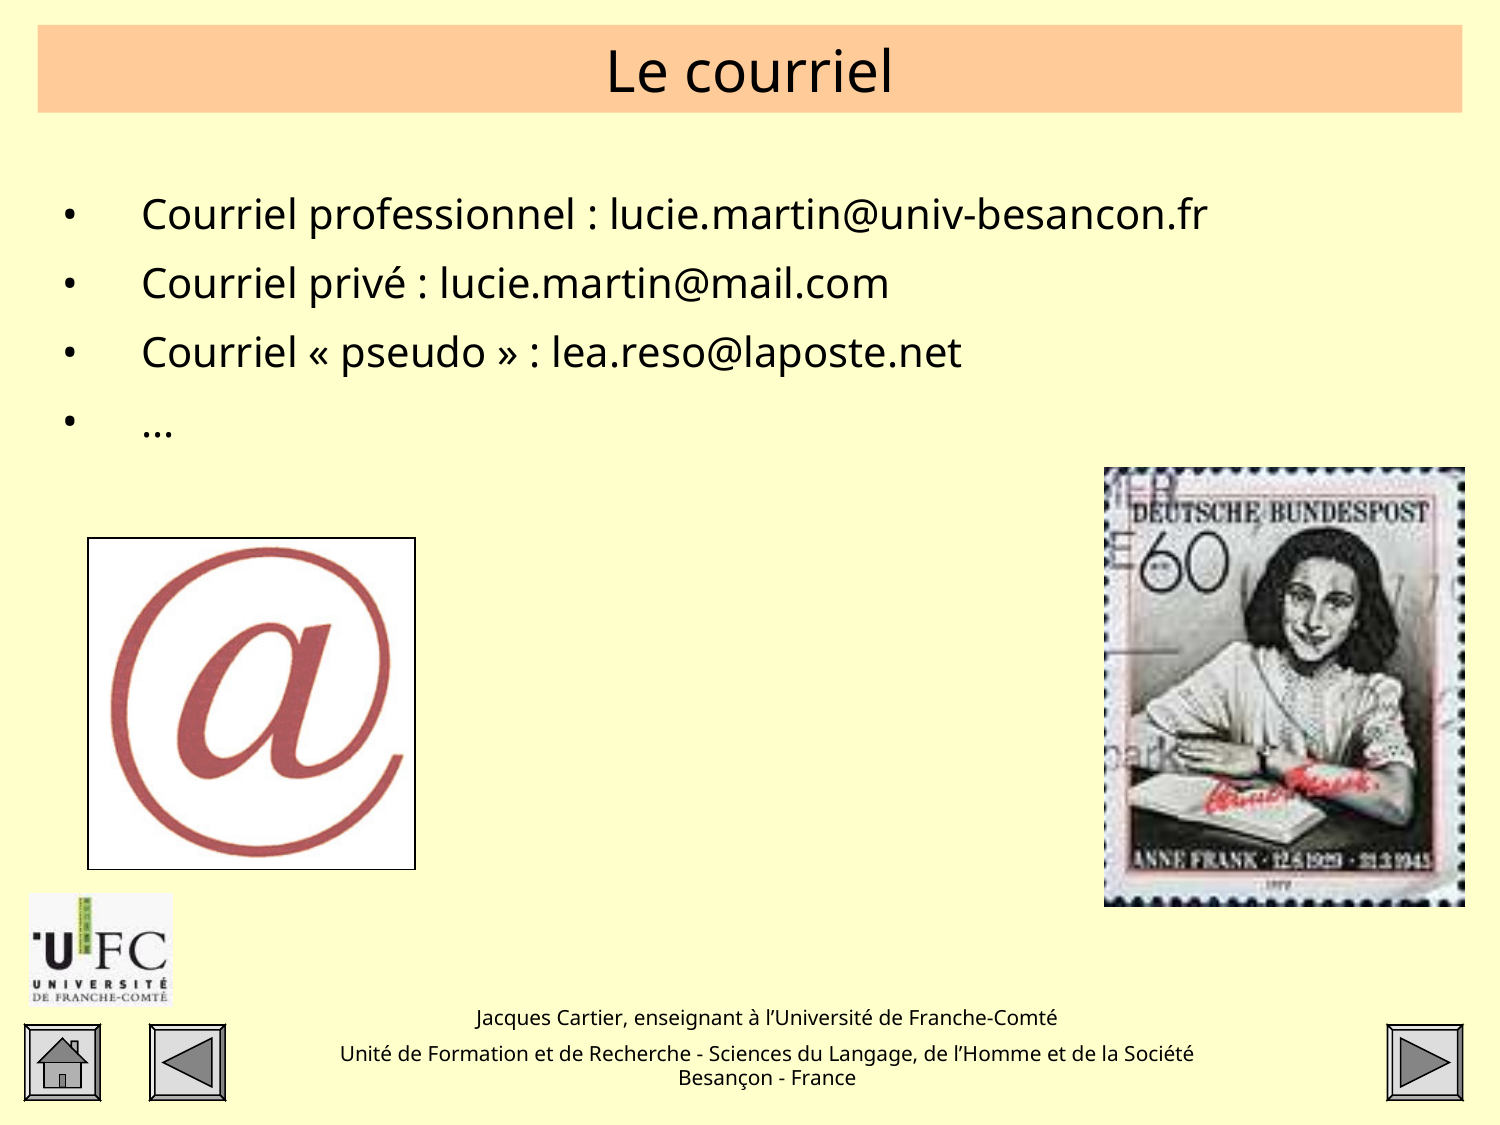

# Le courriel
Courriel professionnel : lucie.martin@univ-besancon.fr
Courriel privé : lucie.martin@mail.com
Courriel « pseudo » : lea.reso@laposte.net
...